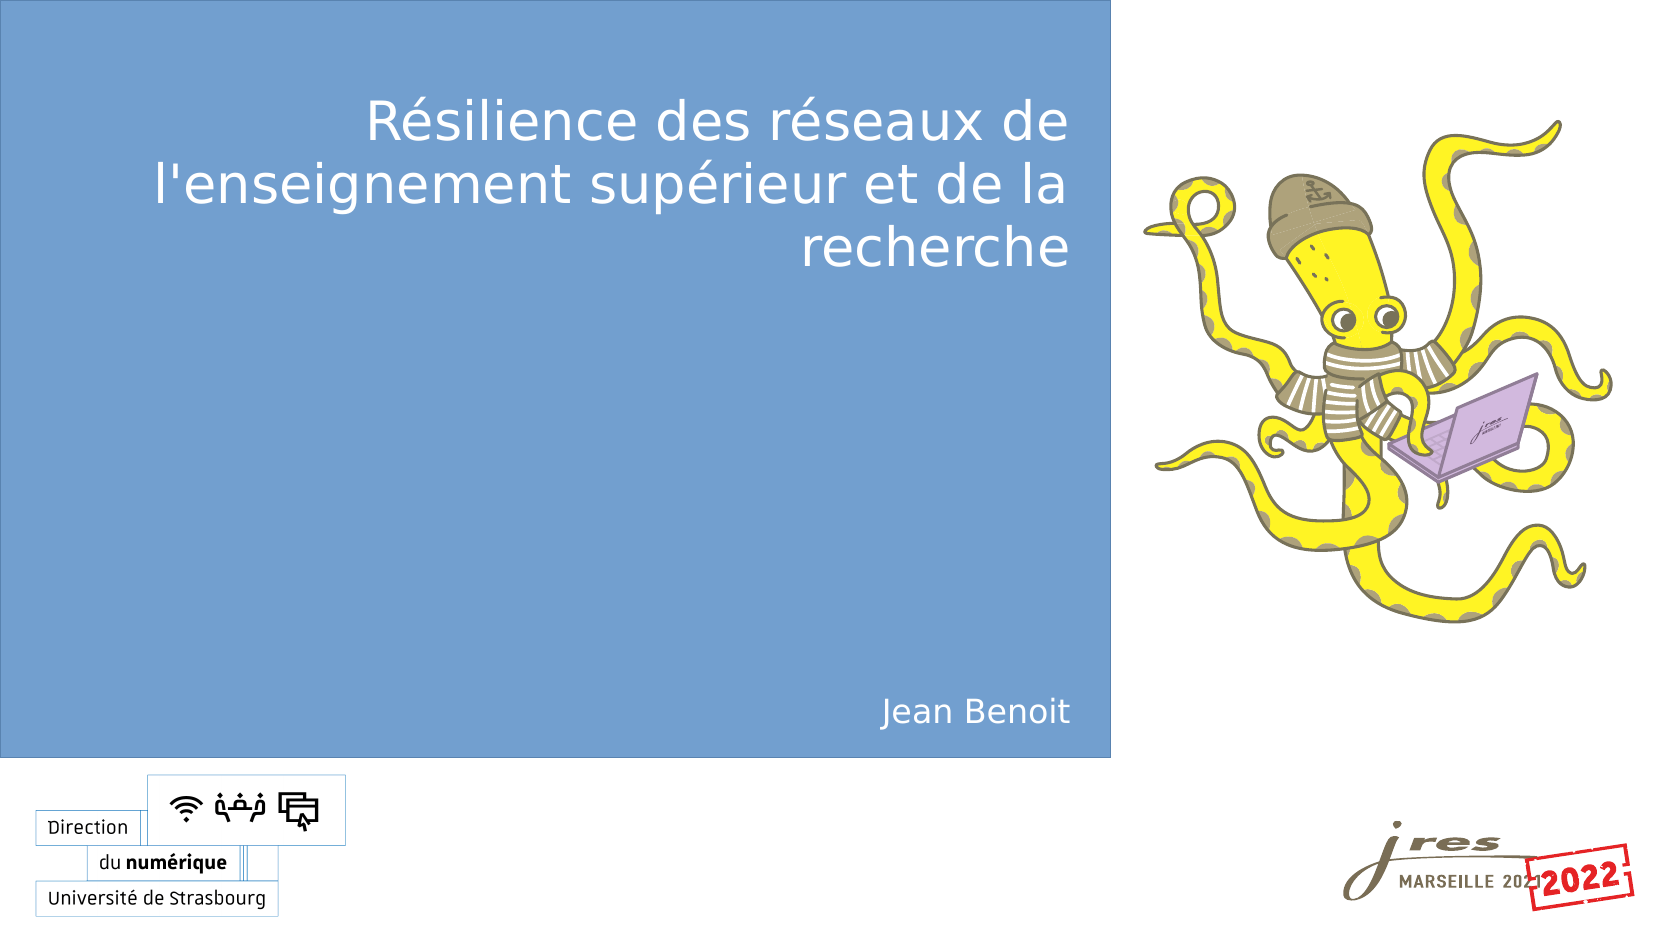

# Résilience des réseaux de l'enseignement supérieur et de la recherche Jean Benoit